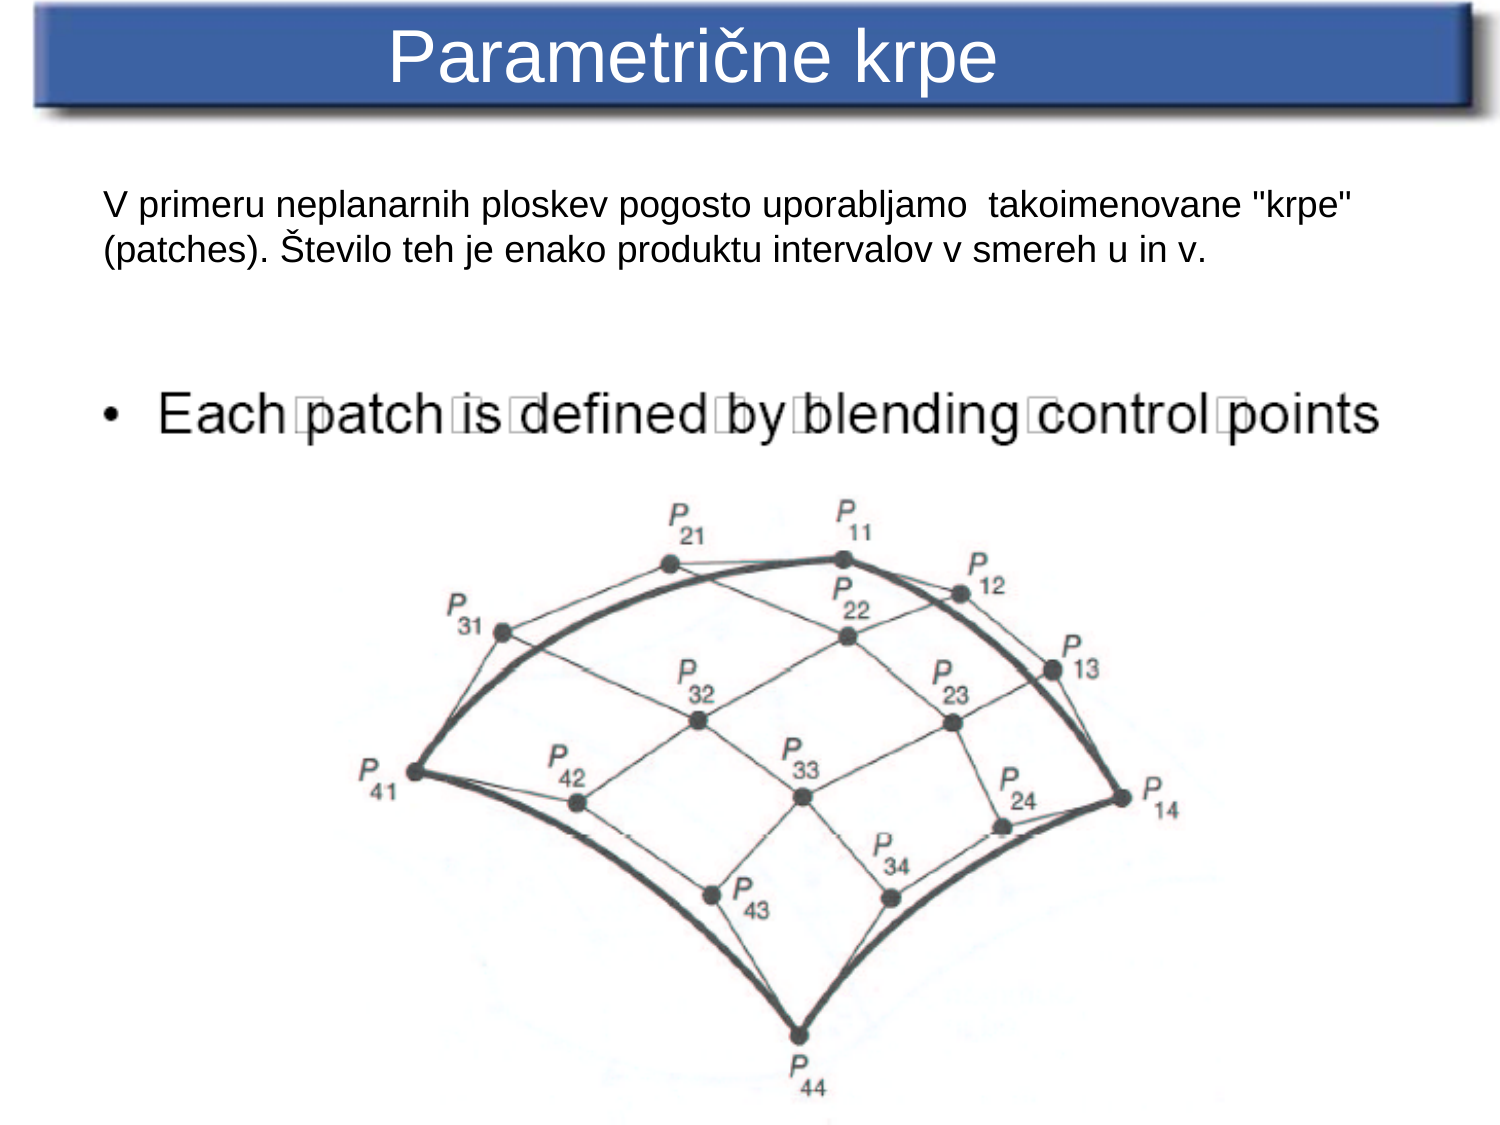

Parametrične krpe
V primeru neplanarnih ploskev pogosto uporabljamo  takoimenovane "krpe" (patches). Število teh je enako produktu intervalov v smereh u in v.